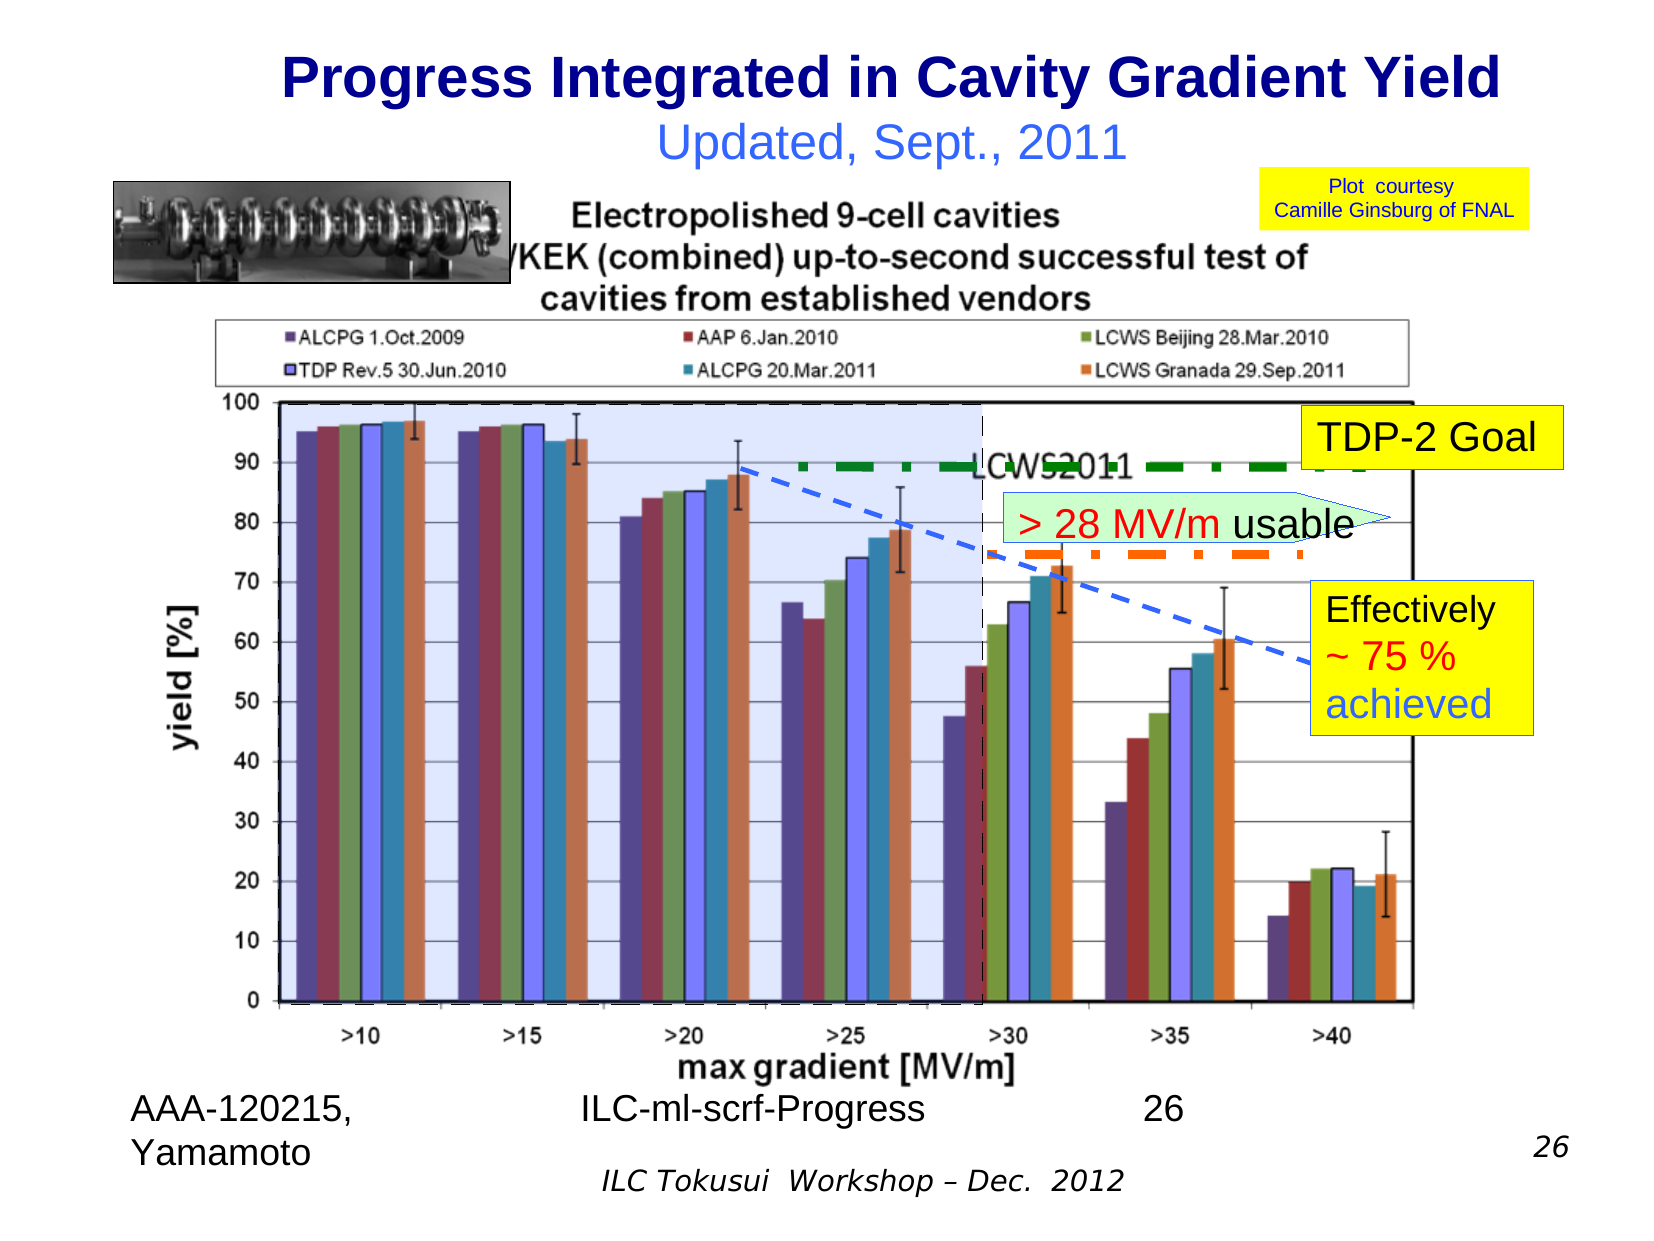

# Progress Integrated in Cavity Gradient Yield Updated, Sept., 2011
Plot courtesy
Camille Ginsburg of FNAL
TDP-2 Goal
> 28 MV/m usable
Effectively
~ 75 %
achieved
AAA-120215, Yamamoto
ILC-ml-scrf-Progress
FCPPL Workshop - March 2012
26